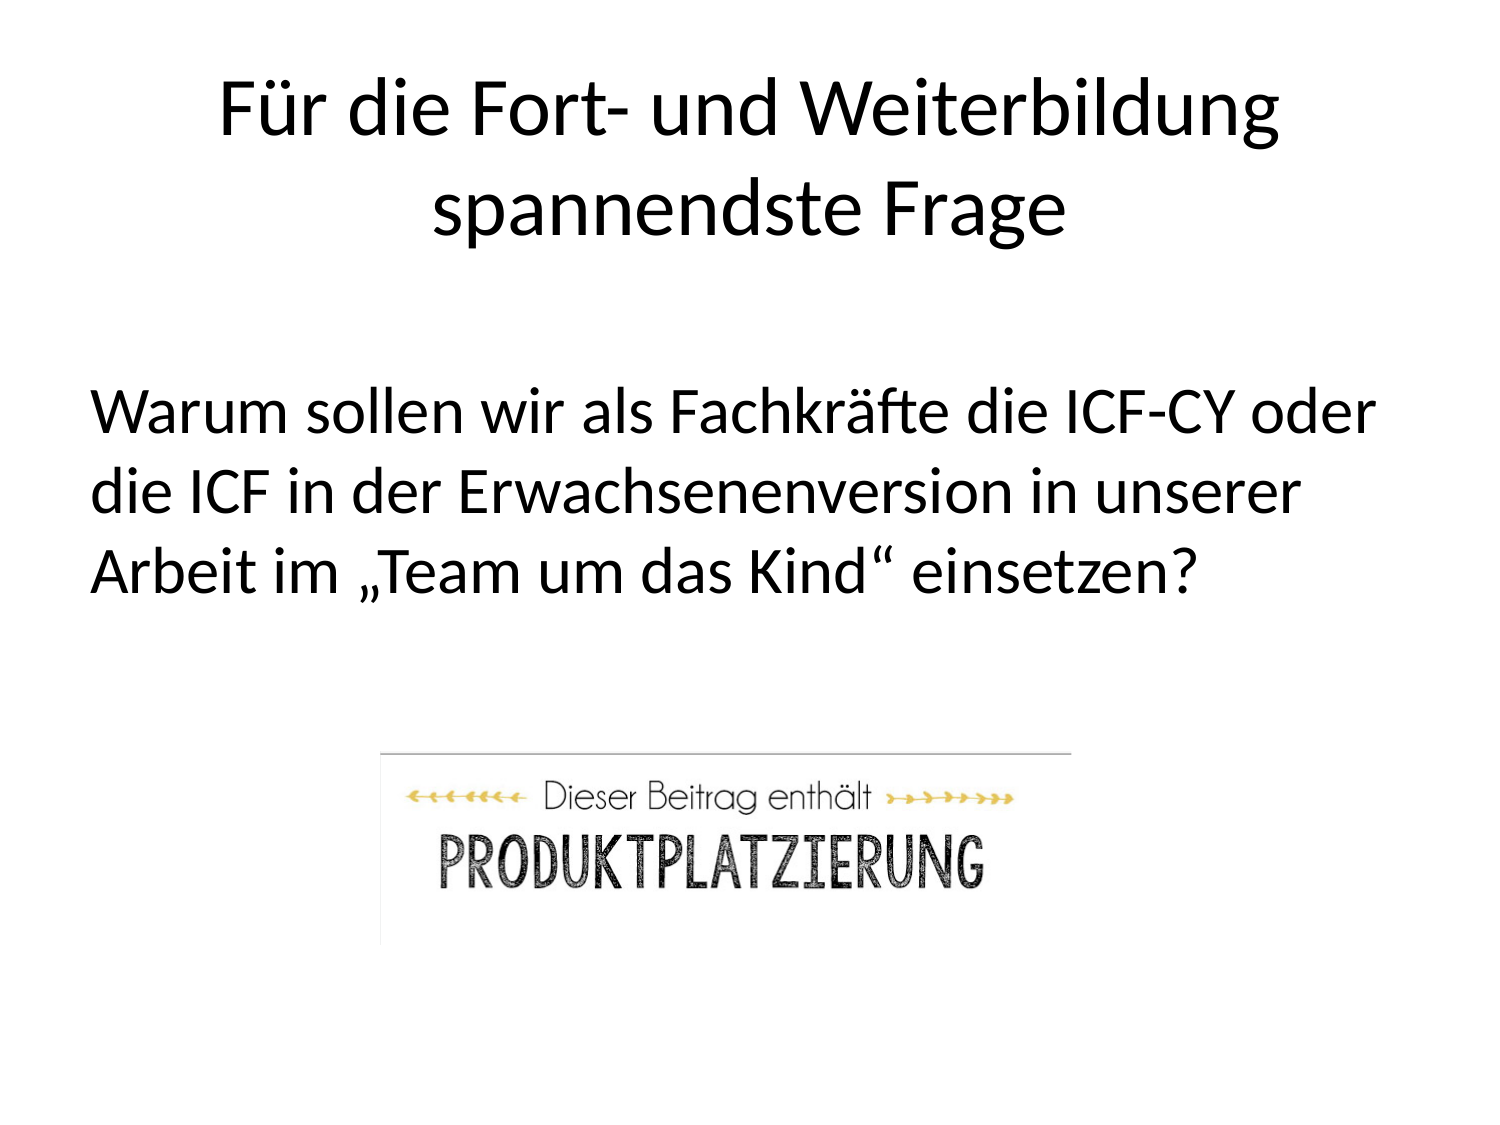

# Für die Fort- und Weiterbildung spannendste Frage
Warum sollen wir als Fachkräfte die ICF-CY oder die ICF in der Erwachsenenversion in unserer Arbeit im „Team um das Kind“ einsetzen?